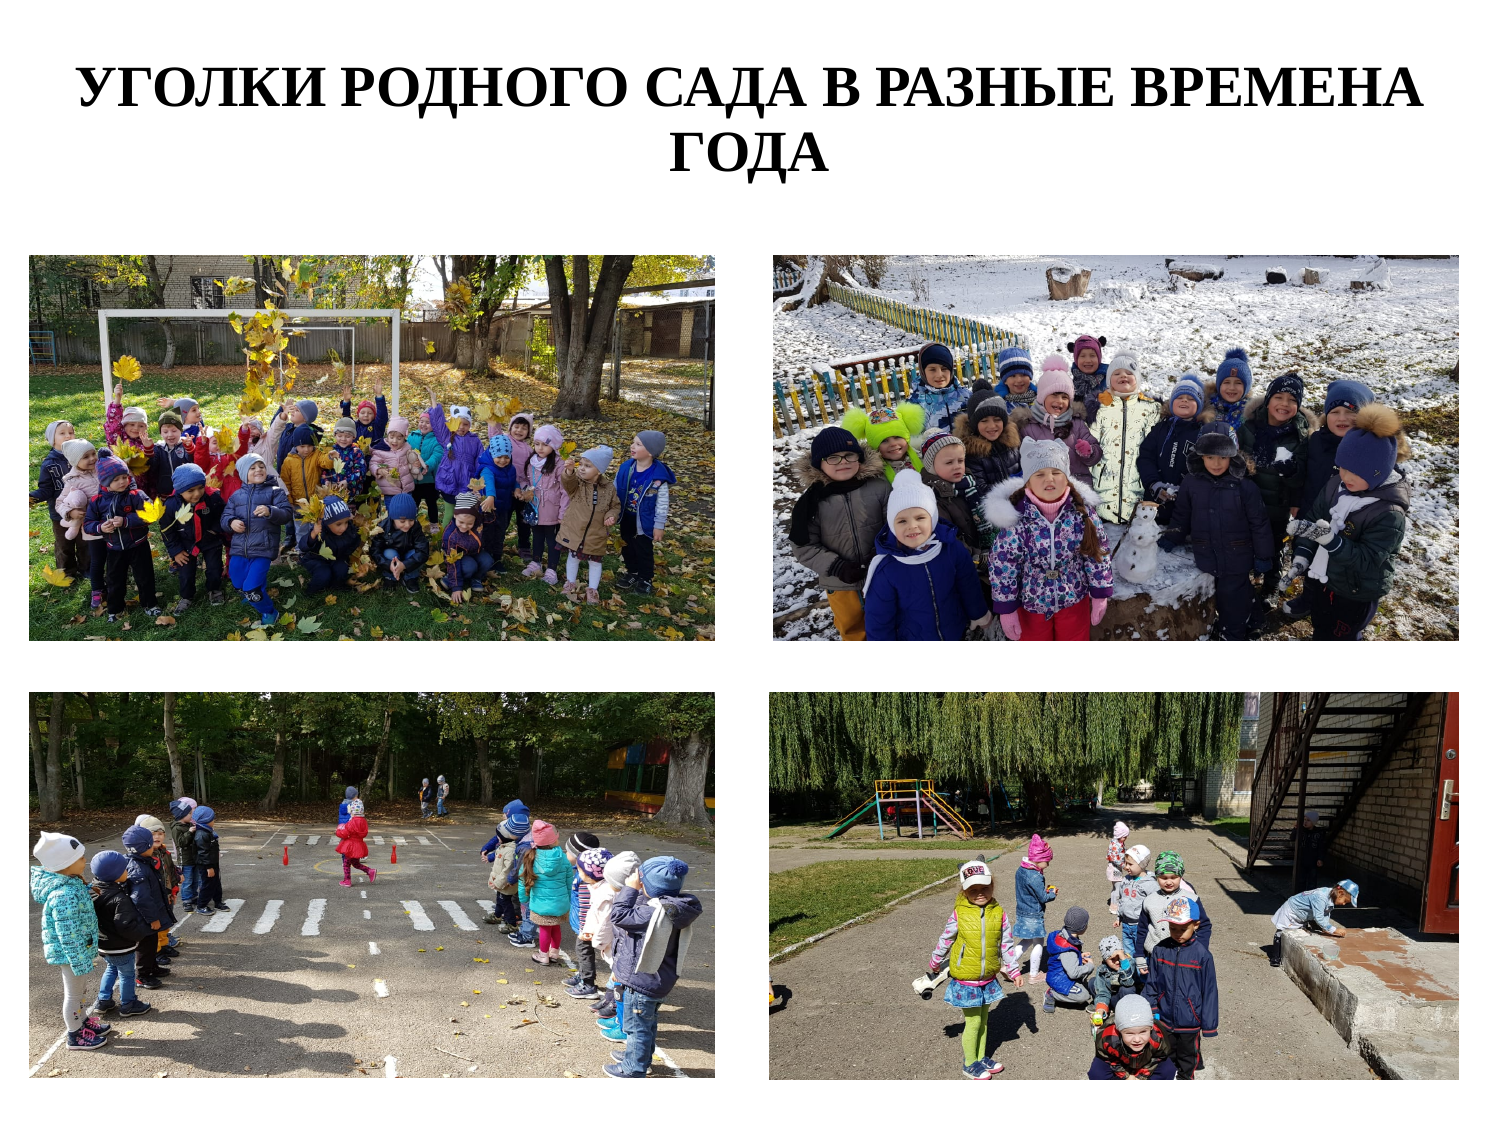

УГОЛКИ РОДНОГО САДА В РАЗНЫЕ ВРЕМЕНА ГОДА